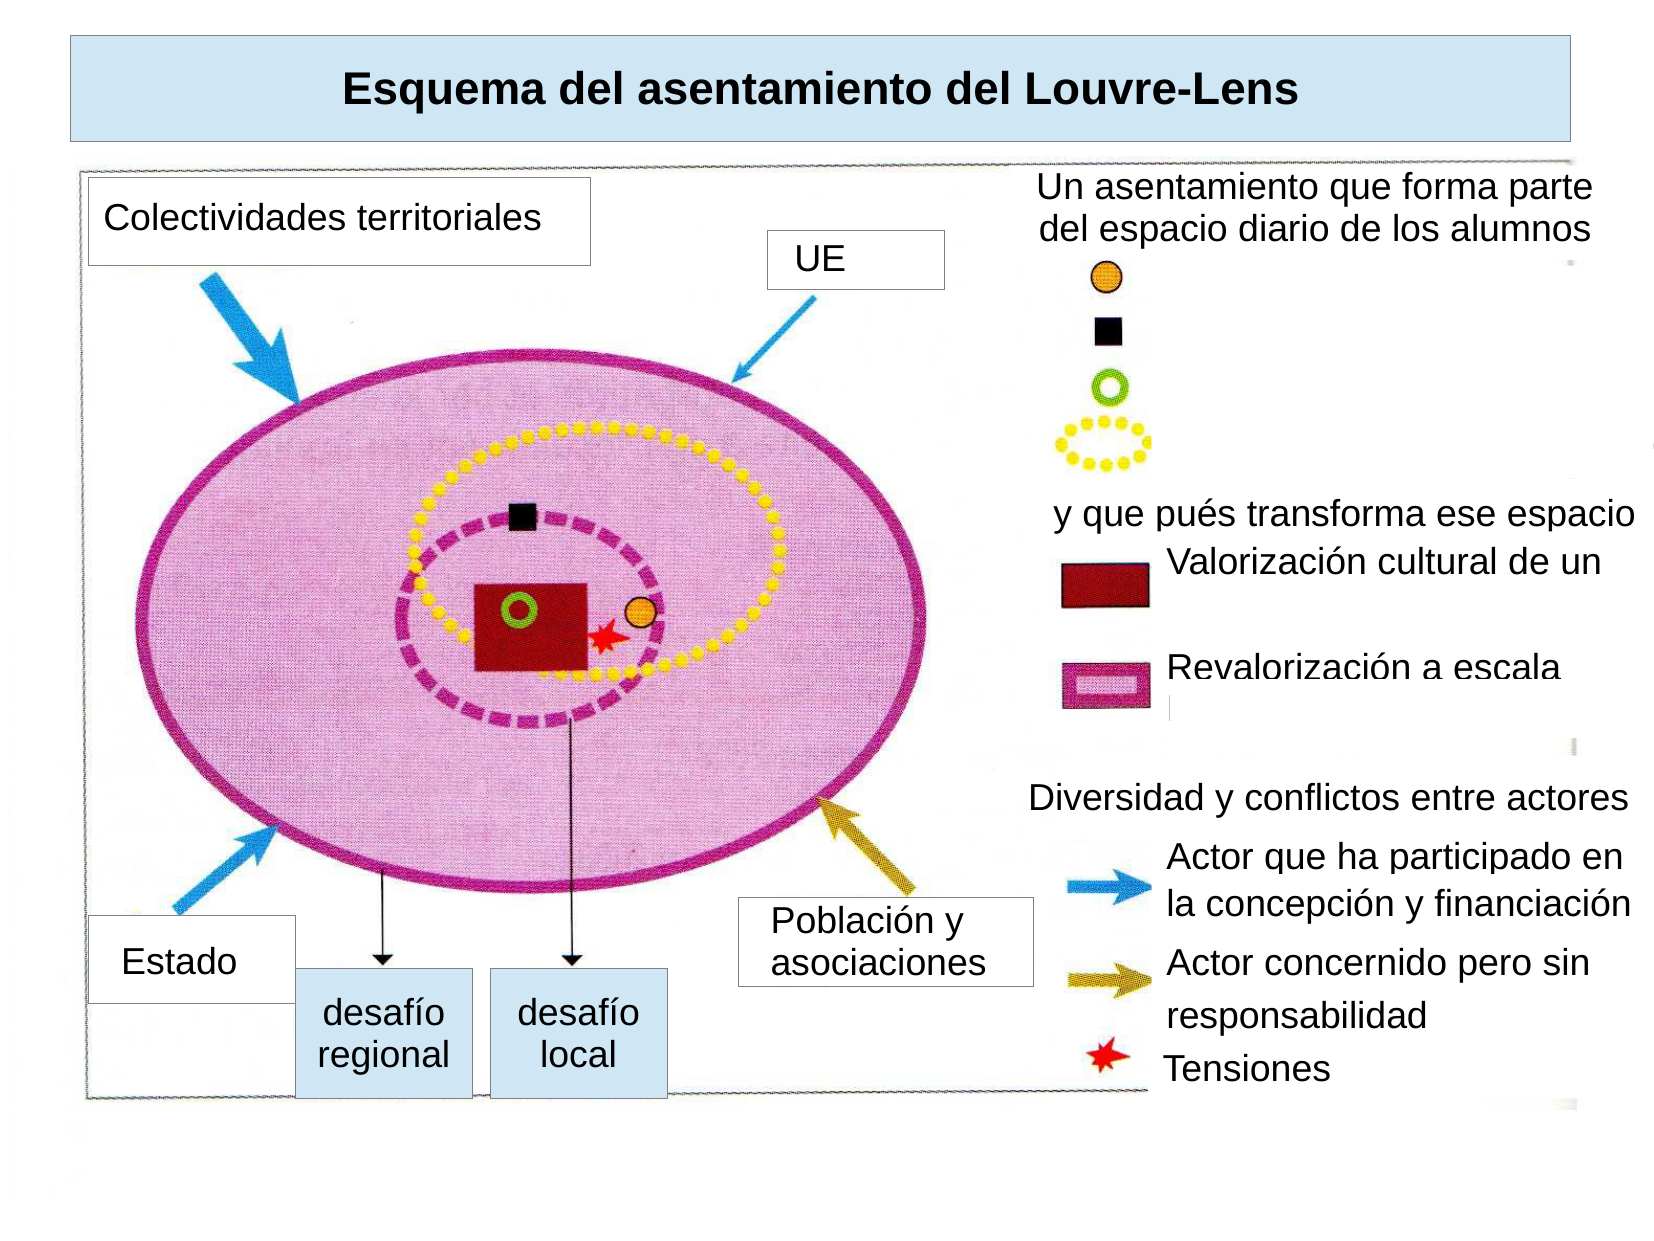

Esquema del asentamiento del Louvre-Lens
Un asentamiento que forma parte del espacio diario de los alumnos
Colectividades territoriales
UE
Instituto
Domicilio
Museo del Louvre-Lens
Territorio cercano del instituto
y que pués transforma ese espacio
Valorización cultural de un
baldío industrial
Revalorización a escala
Local y regional
Diversidad y conflictos entre actores
Actor que ha participado en
la concepción y financiación
Población y
asociaciones
Estado
Actor concernido pero sin
desafío
local
desafío
regional
responsabilidad
Tensiones